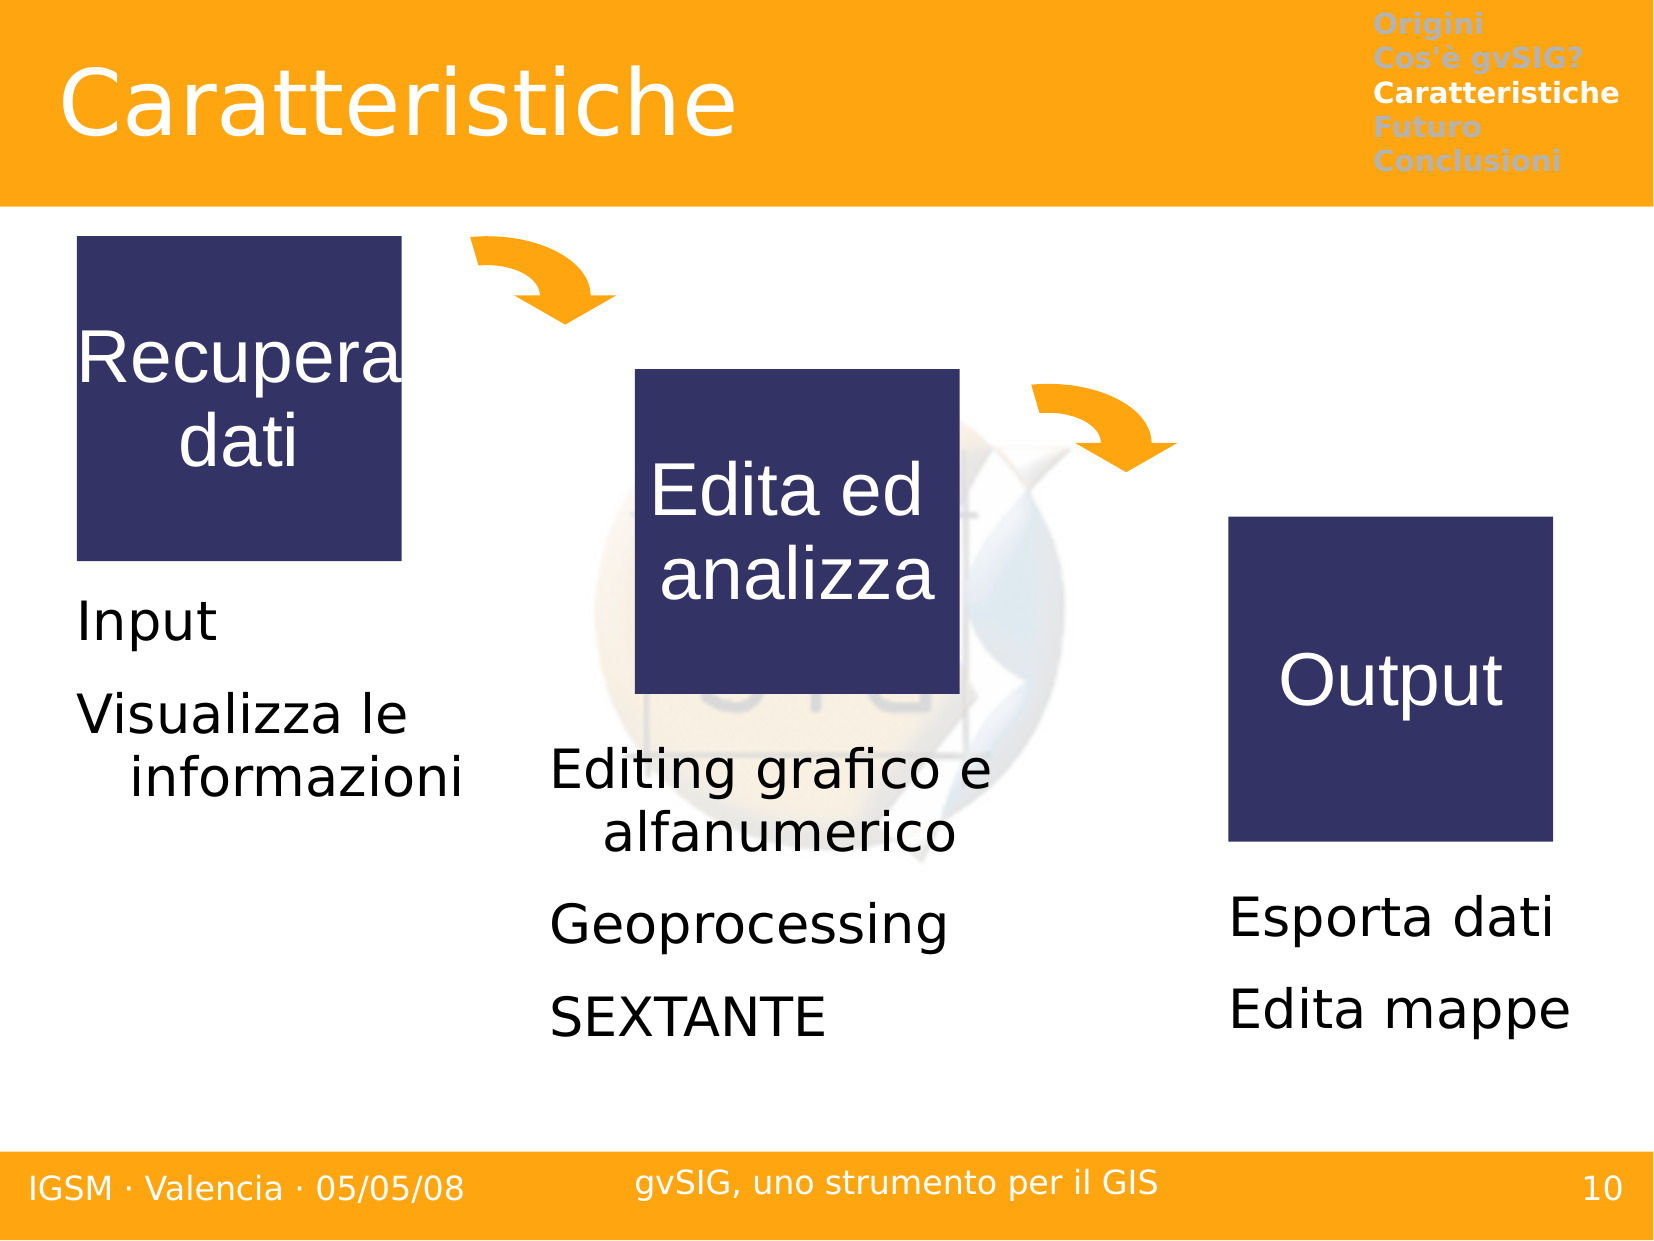

Origini
Cos'è gvSIG?
Caratteristiche
Futuro
Conclusioni
# Caratteristiche
Recupera
dati
Input
Visualizza le informazioni
Edita ed
analizza
Editing grafico e alfanumerico
Geoprocessing
SEXTANTE
Output
Esporta dati
Edita mappe
gvSIG, uno strumento per il GIS
IGSM · Valencia · 05/05/08
10